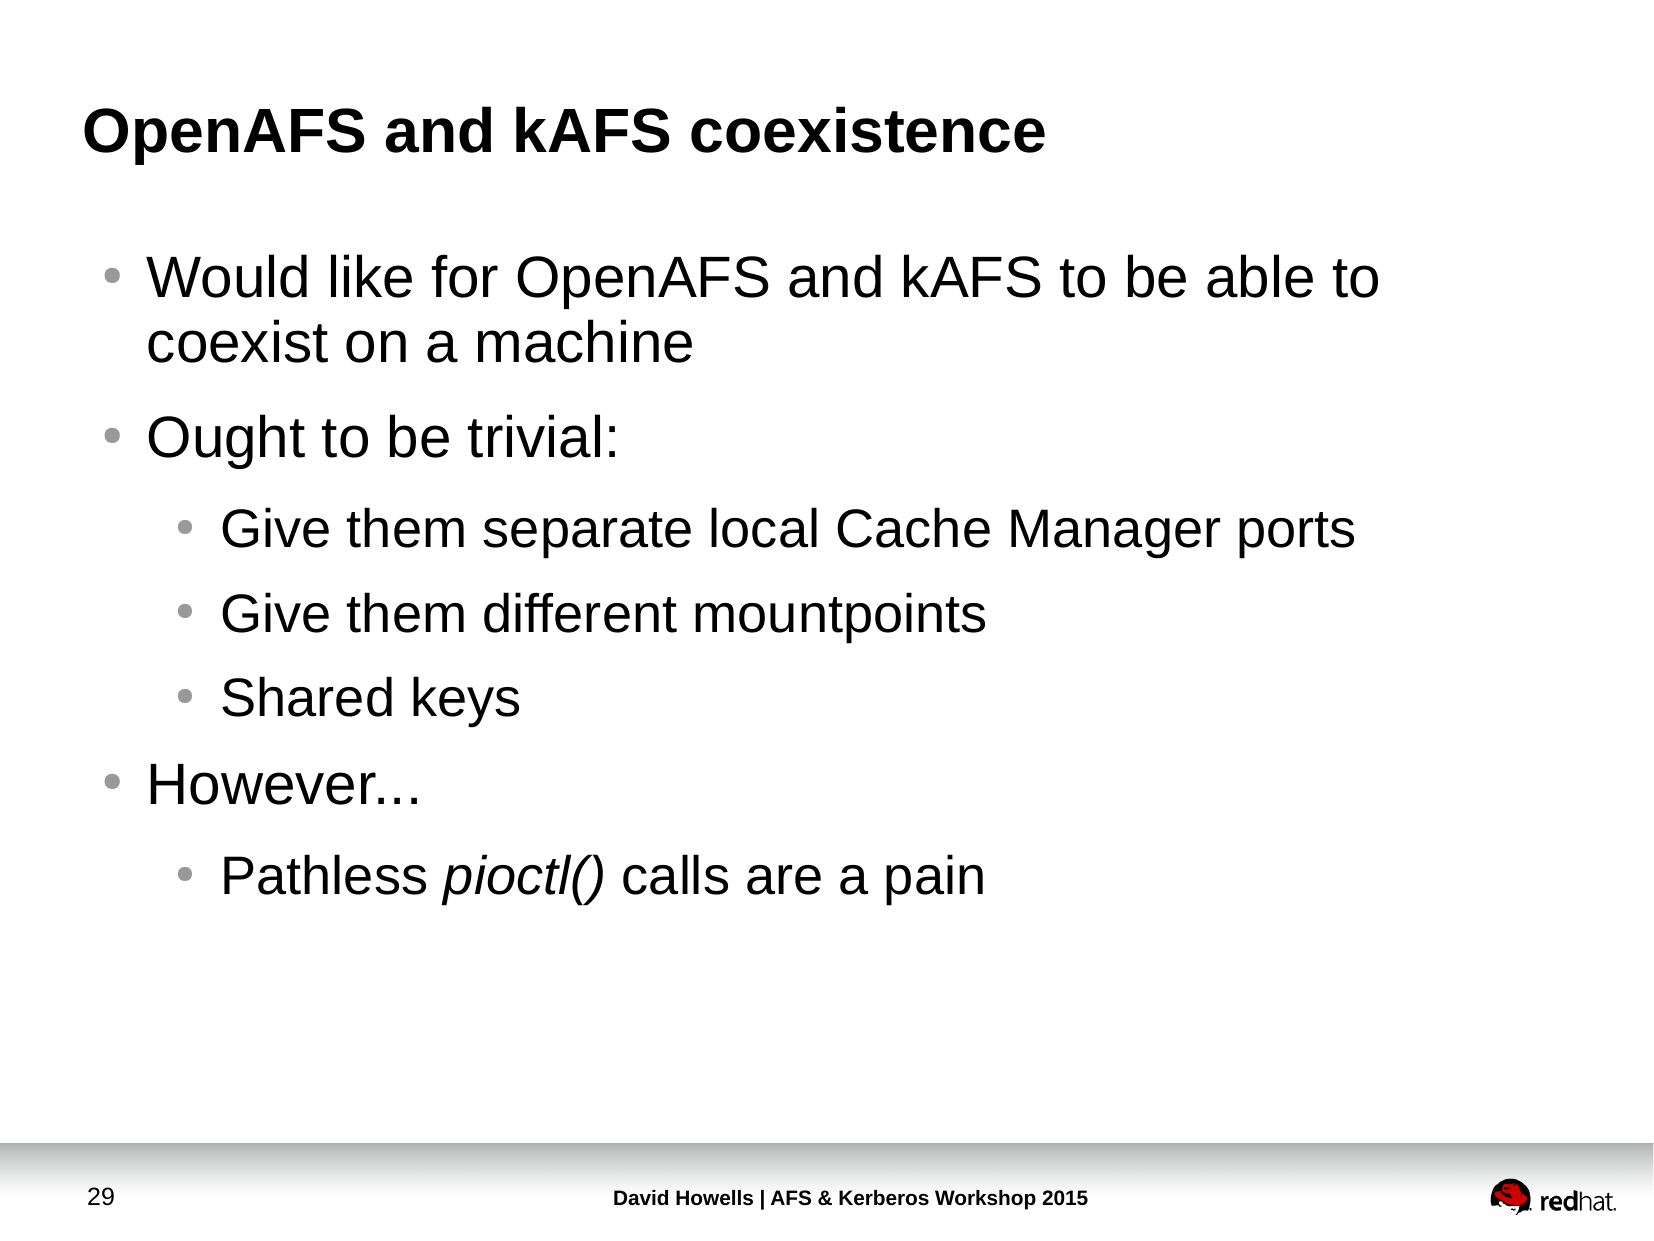

# OpenAFS and kAFS coexistence
Would like for OpenAFS and kAFS to be able to coexist on a machine
Ought to be trivial:
Give them separate local Cache Manager ports
Give them different mountpoints
Shared keys
However...
Pathless pioctl() calls are a pain